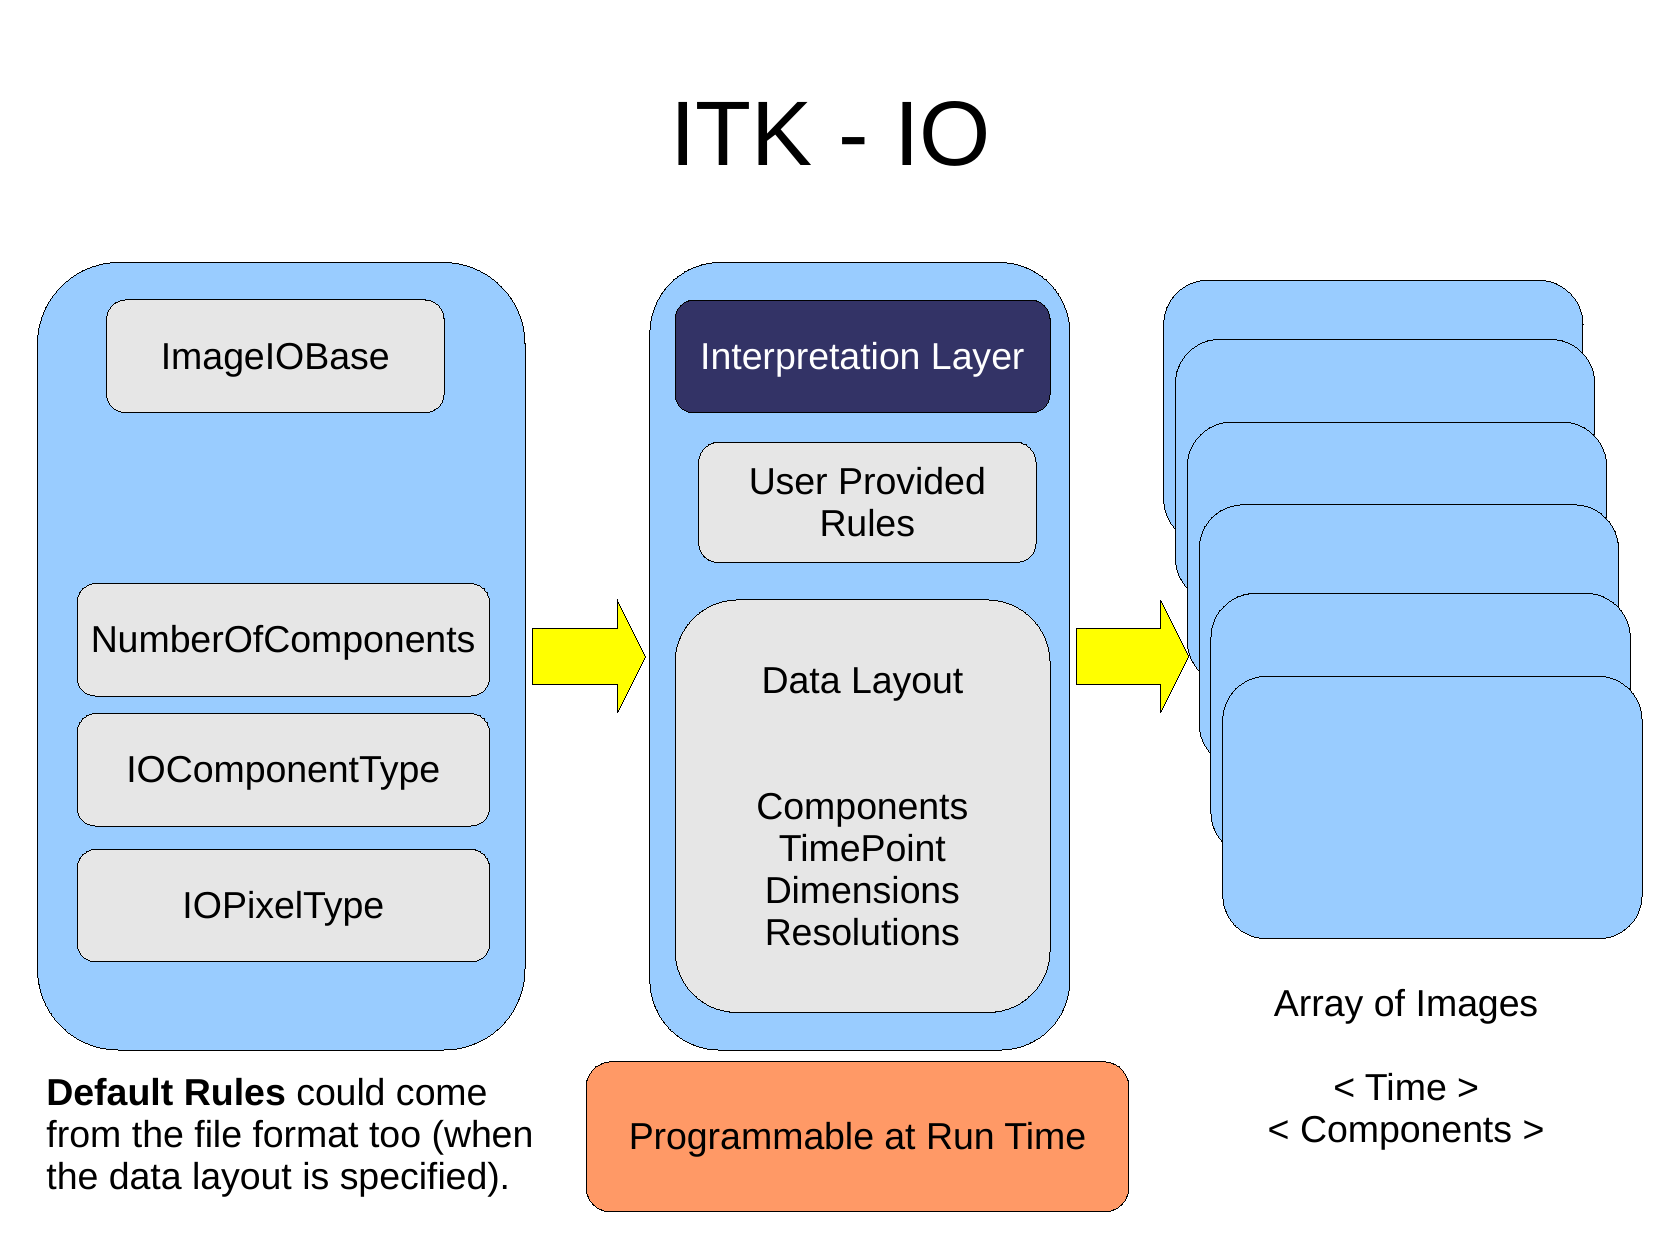

# ITK - IO
ImageIOBase
Interpretation Layer
User Provided
Rules
NumberOfComponents
Data Layout
Components
TimePoint
Dimensions
Resolutions
IOComponentType
IOPixelType
Array of Images
< Time >
< Components >
Programmable at Run Time
Default Rules could come from the file format too (when the data layout is specified).